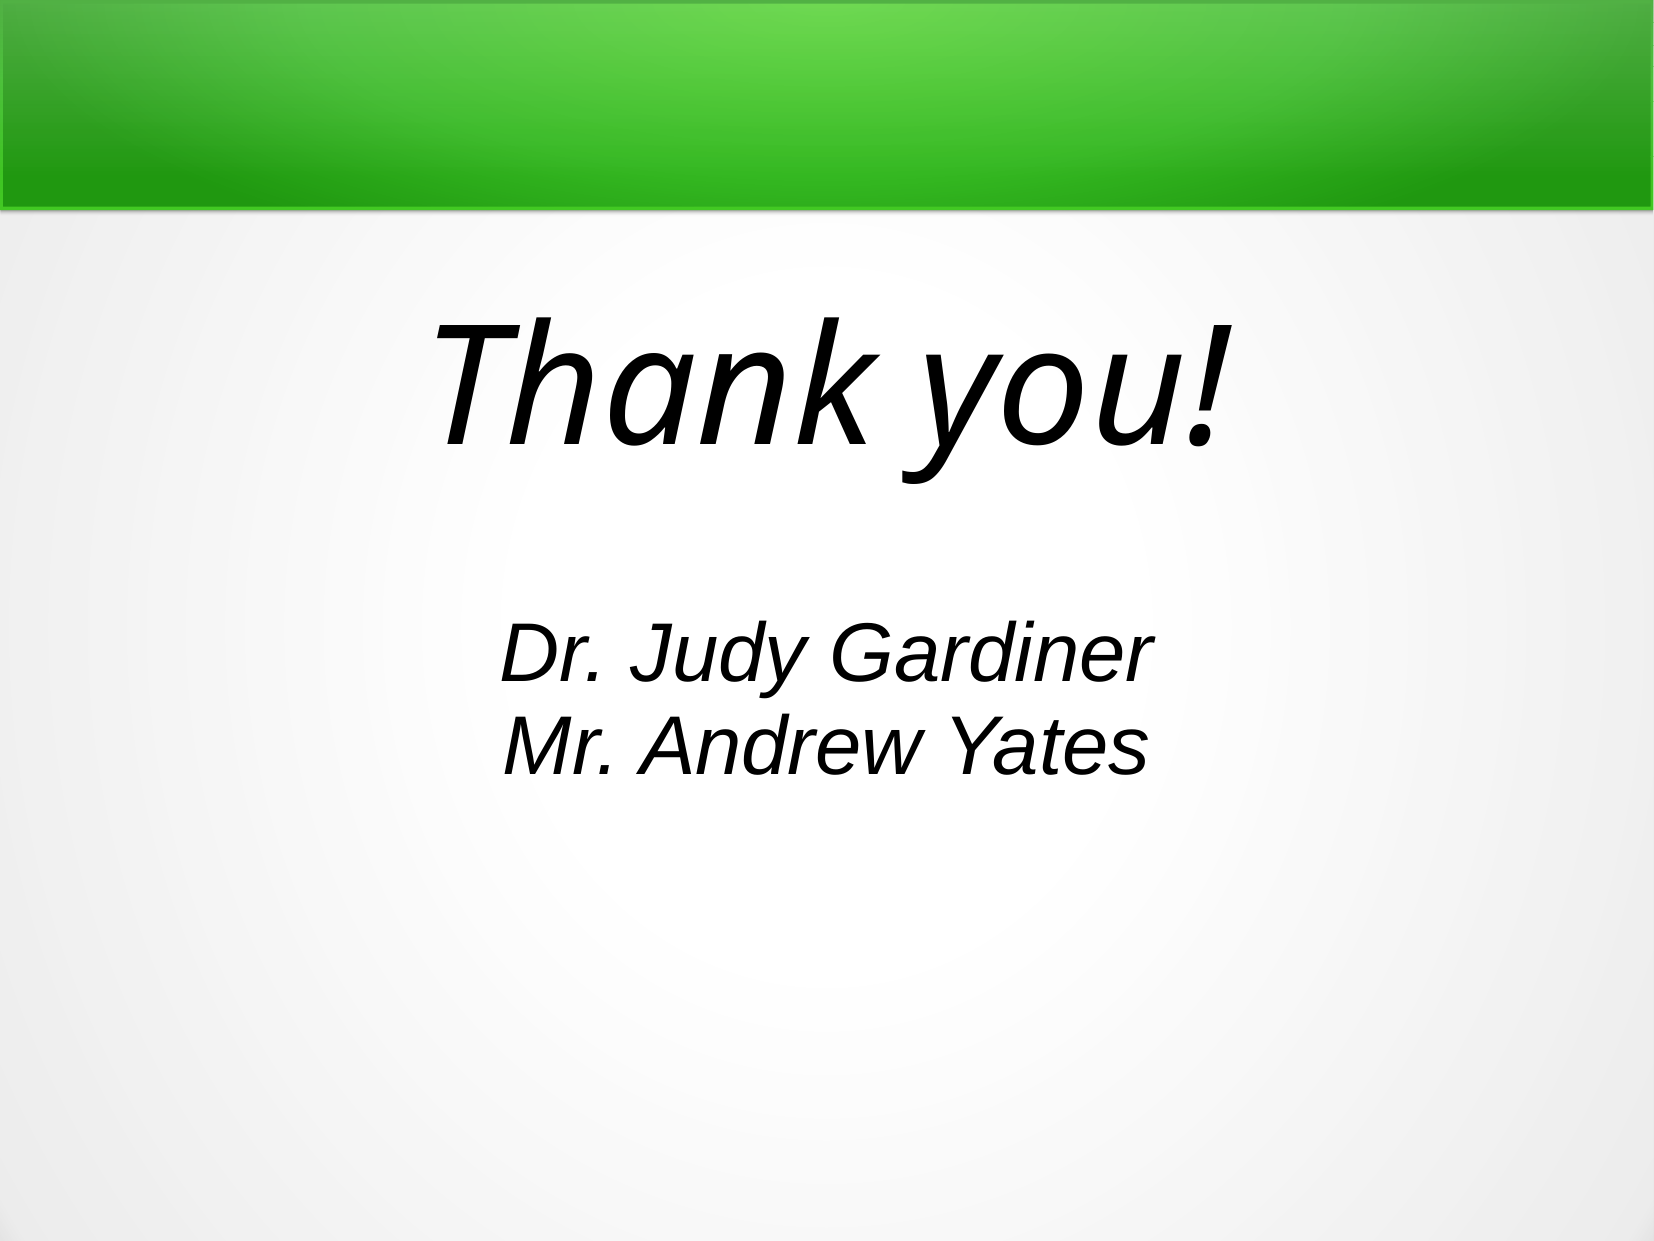

# Thank you!
Dr. Judy Gardiner
Mr. Andrew Yates